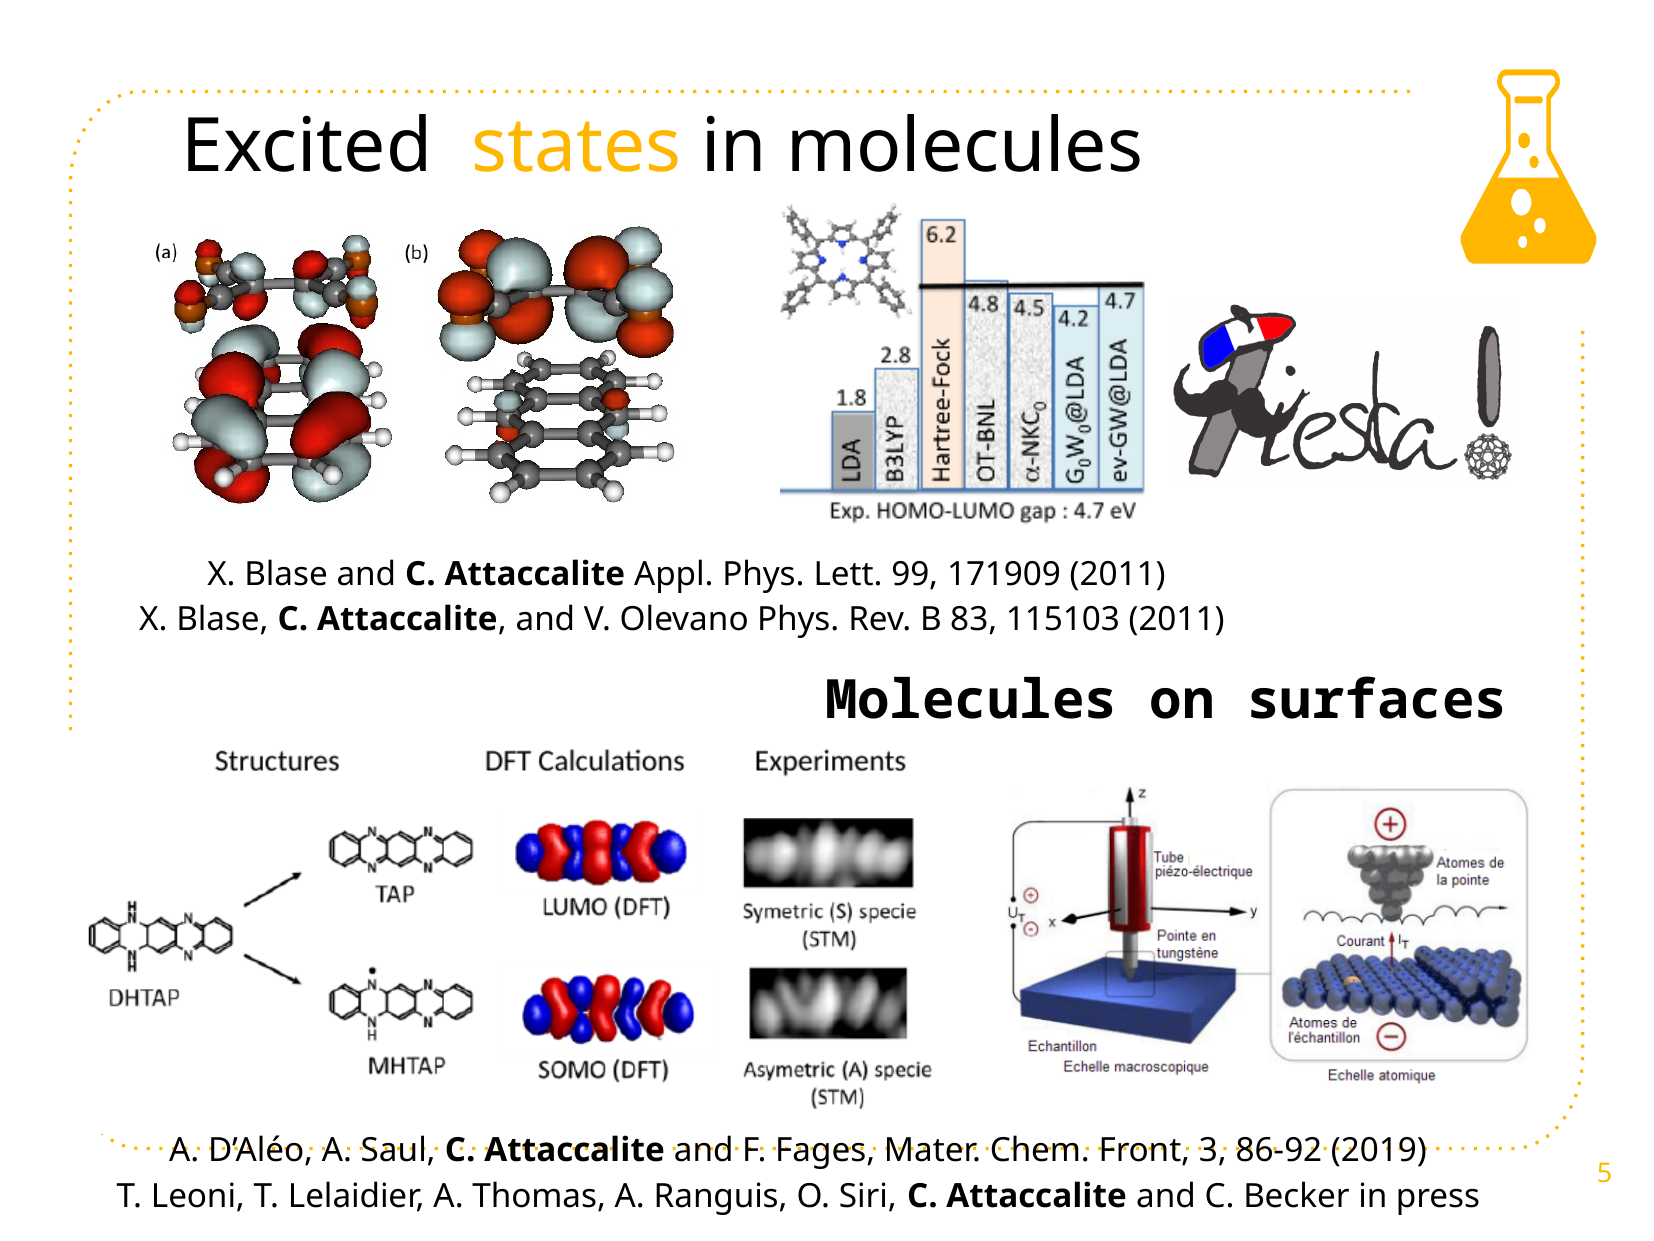

# Excited states in molecules
 X. Blase and C. Attaccalite Appl. Phys. Lett. 99, 171909 (2011)
X. Blase, C. Attaccalite, and V. Olevano Phys. Rev. B 83, 115103 (2011)
Molecules on surfaces
A. D’Aléo, A. Saul, C. Attaccalite and F. Fages, Mater. Chem. Front, 3, 86-92 (2019)
T. Leoni, T. Lelaidier, A. Thomas, A. Ranguis, O. Siri, C. Attaccalite and C. Becker in press